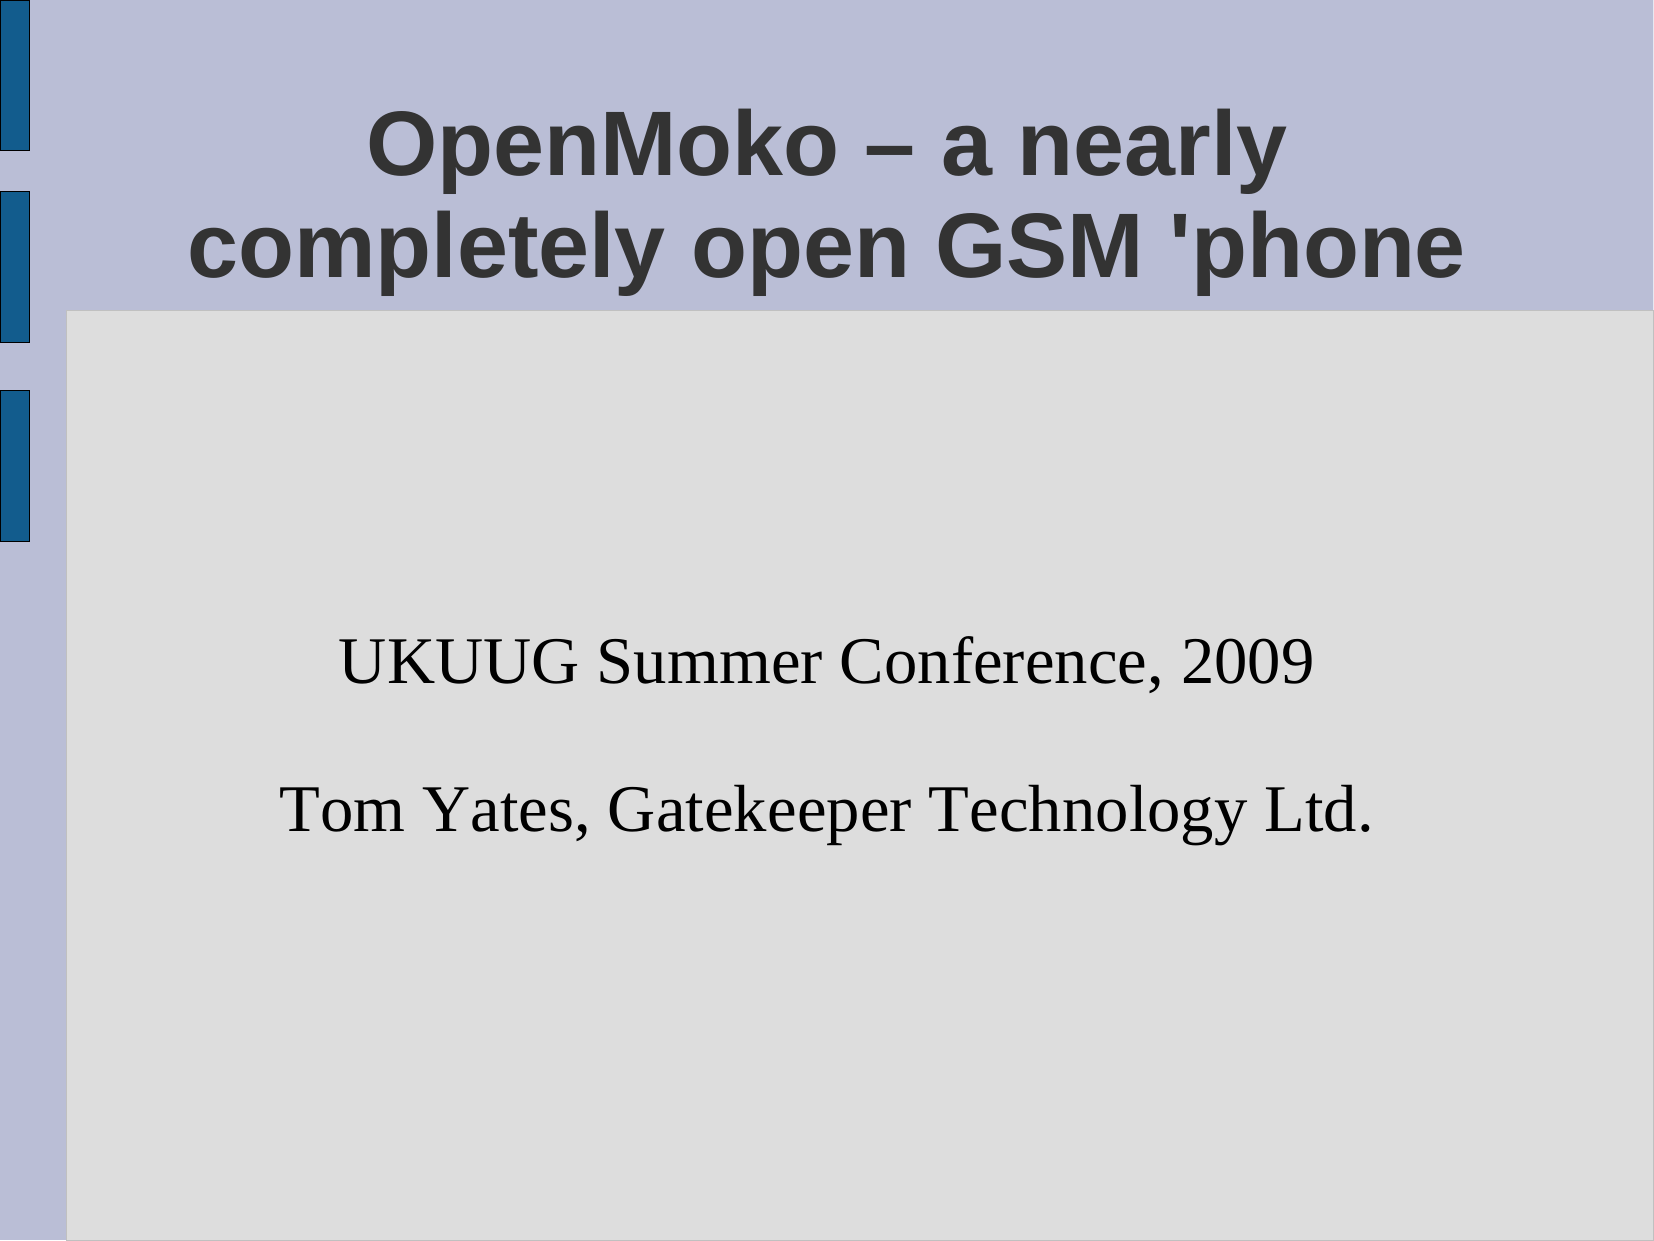

# OpenMoko – a nearly completely open GSM 'phone
UKUUG Summer Conference, 2009
Tom Yates, Gatekeeper Technology Ltd.